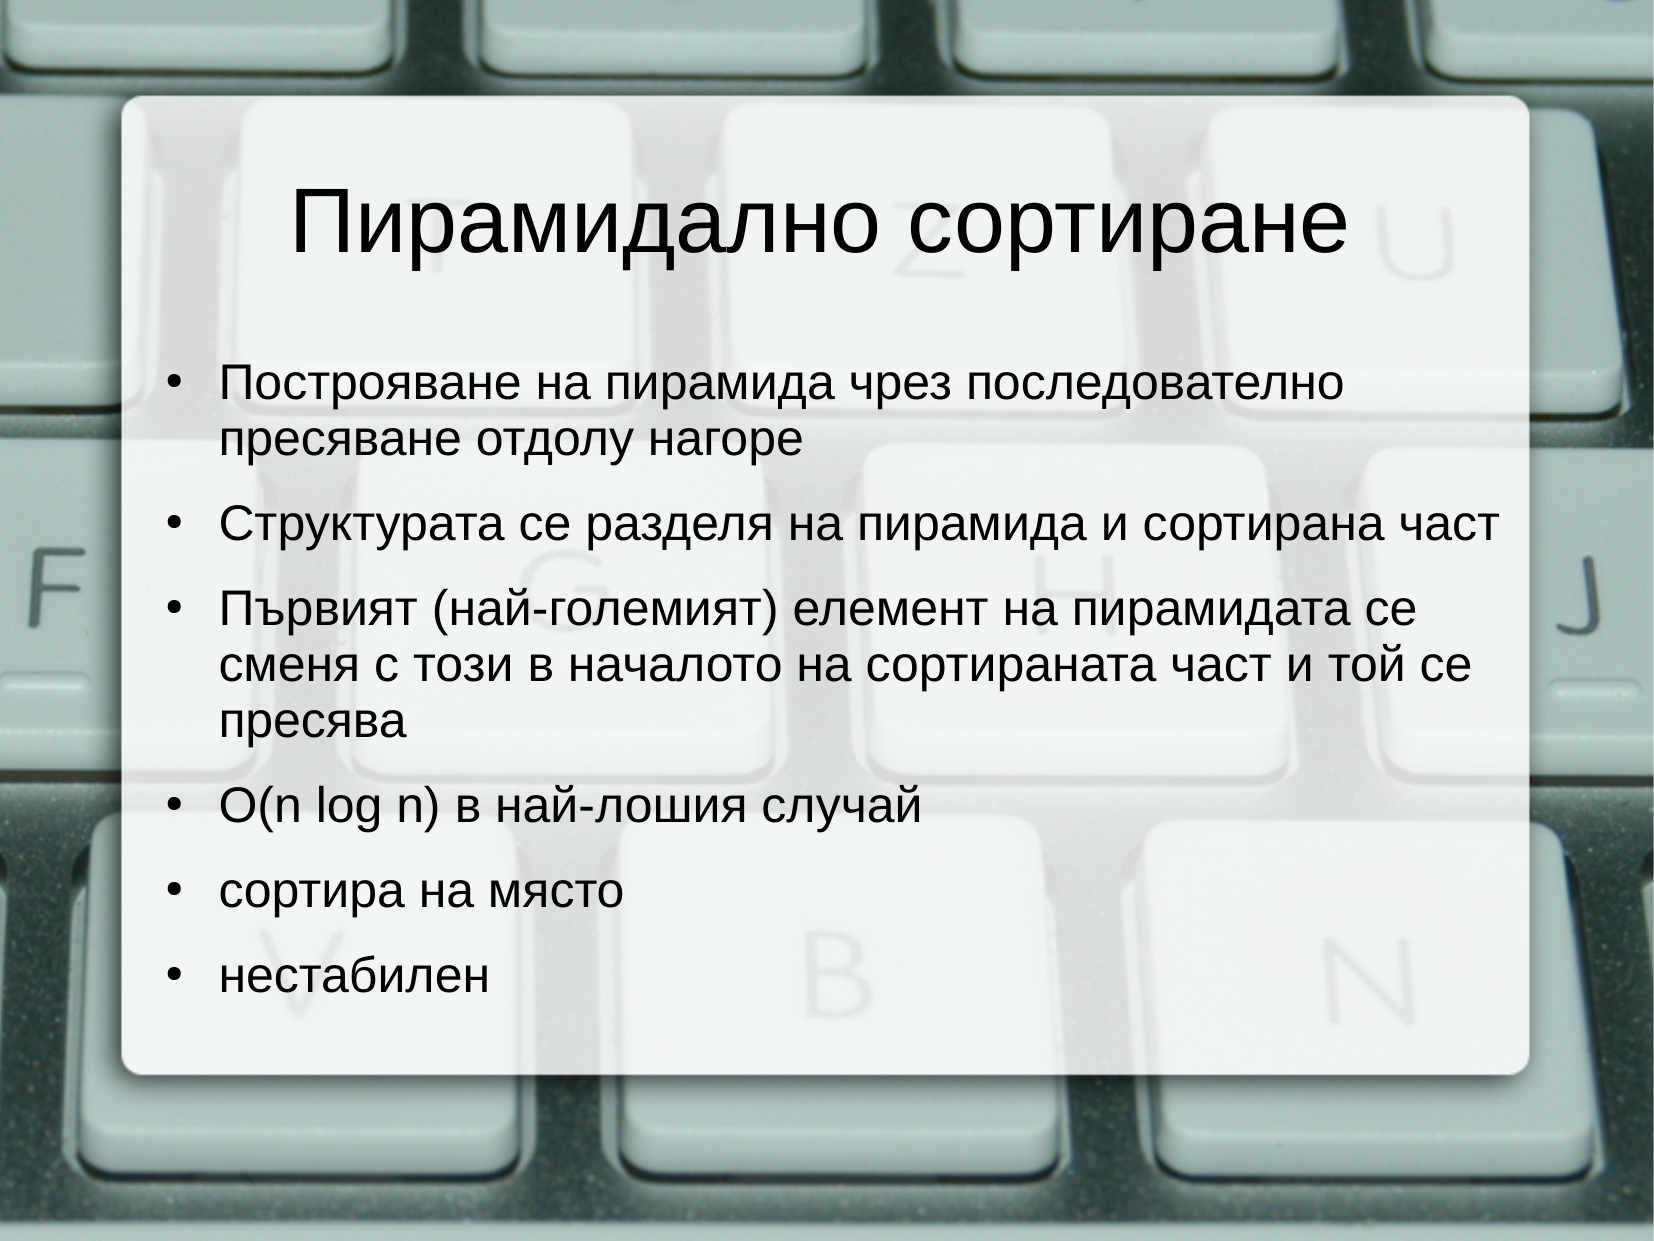

# Пирамидално сортиране
Построяване на пирамида чрез последователно пресяване отдолу нагоре
Структурата се разделя на пирамида и сортирана част
Първият (най-големият) елемент на пирамидата се сменя с този в началото на сортираната част и той се пресява
O(n log n) в най-лошия случай
сортира на място
нестабилен